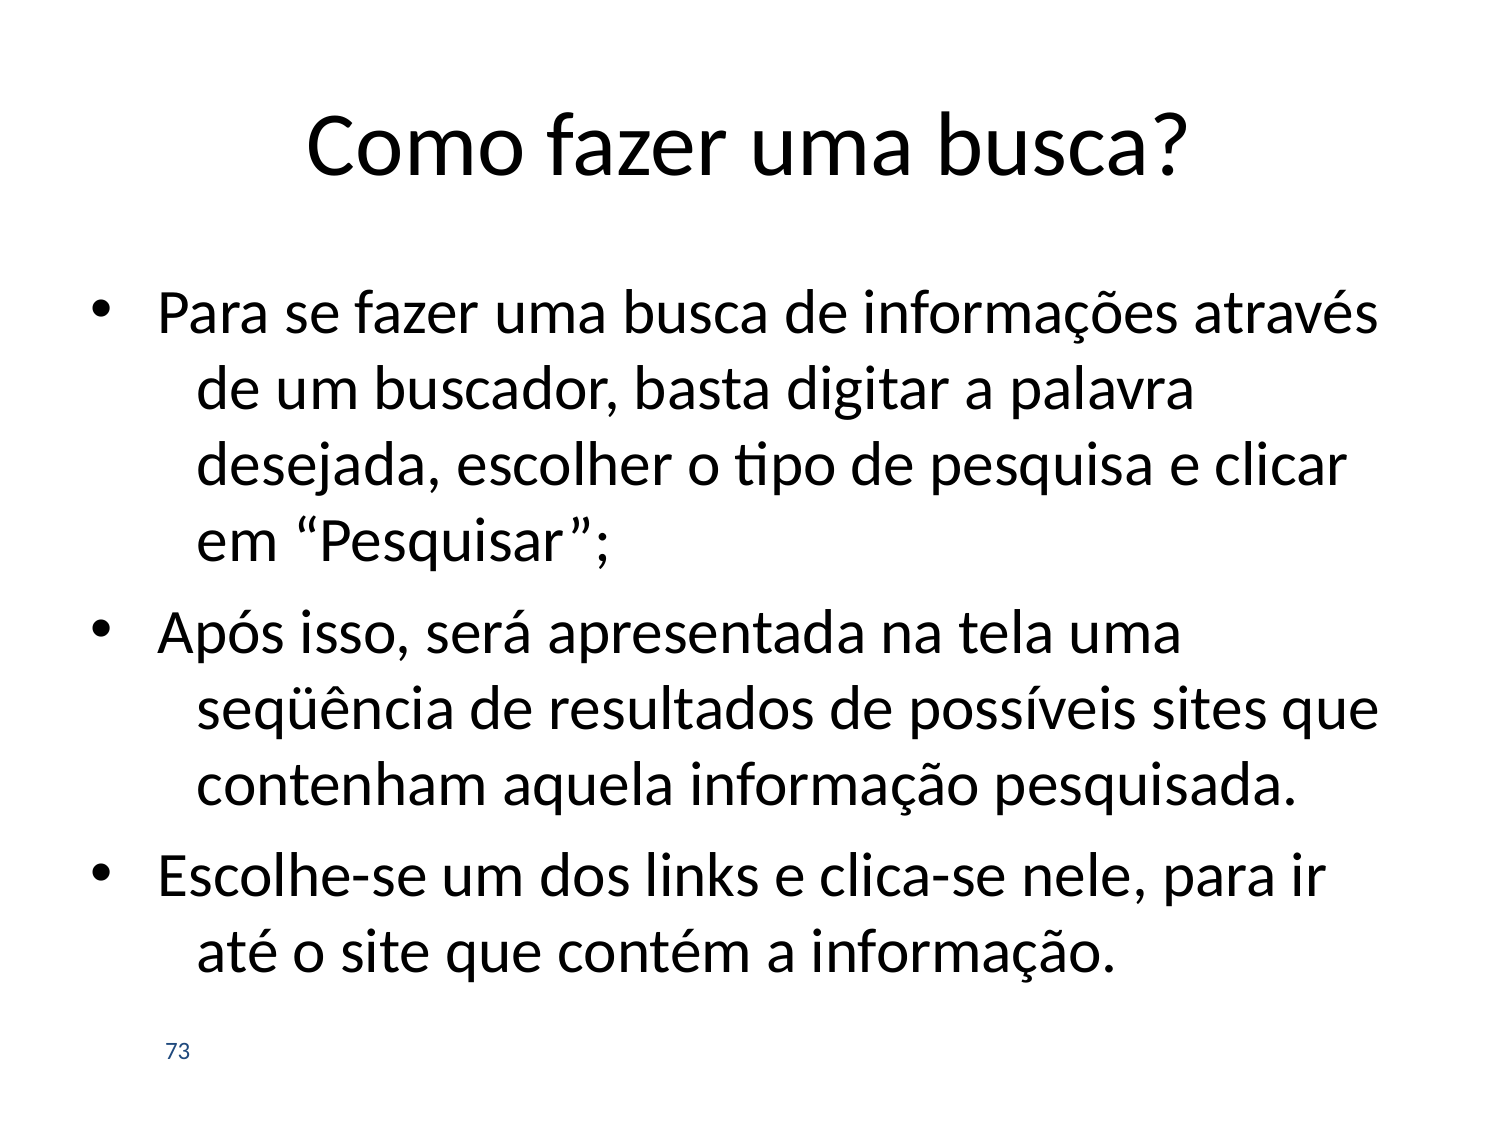

# Como fazer uma busca?
 Para se fazer uma busca de informações através de um buscador, basta digitar a palavra desejada, escolher o tipo de pesquisa e clicar em “Pesquisar”;
 Após isso, será apresentada na tela uma seqüência de resultados de possíveis sites que contenham aquela informação pesquisada.
 Escolhe-se um dos links e clica-se nele, para ir até o site que contém a informação.